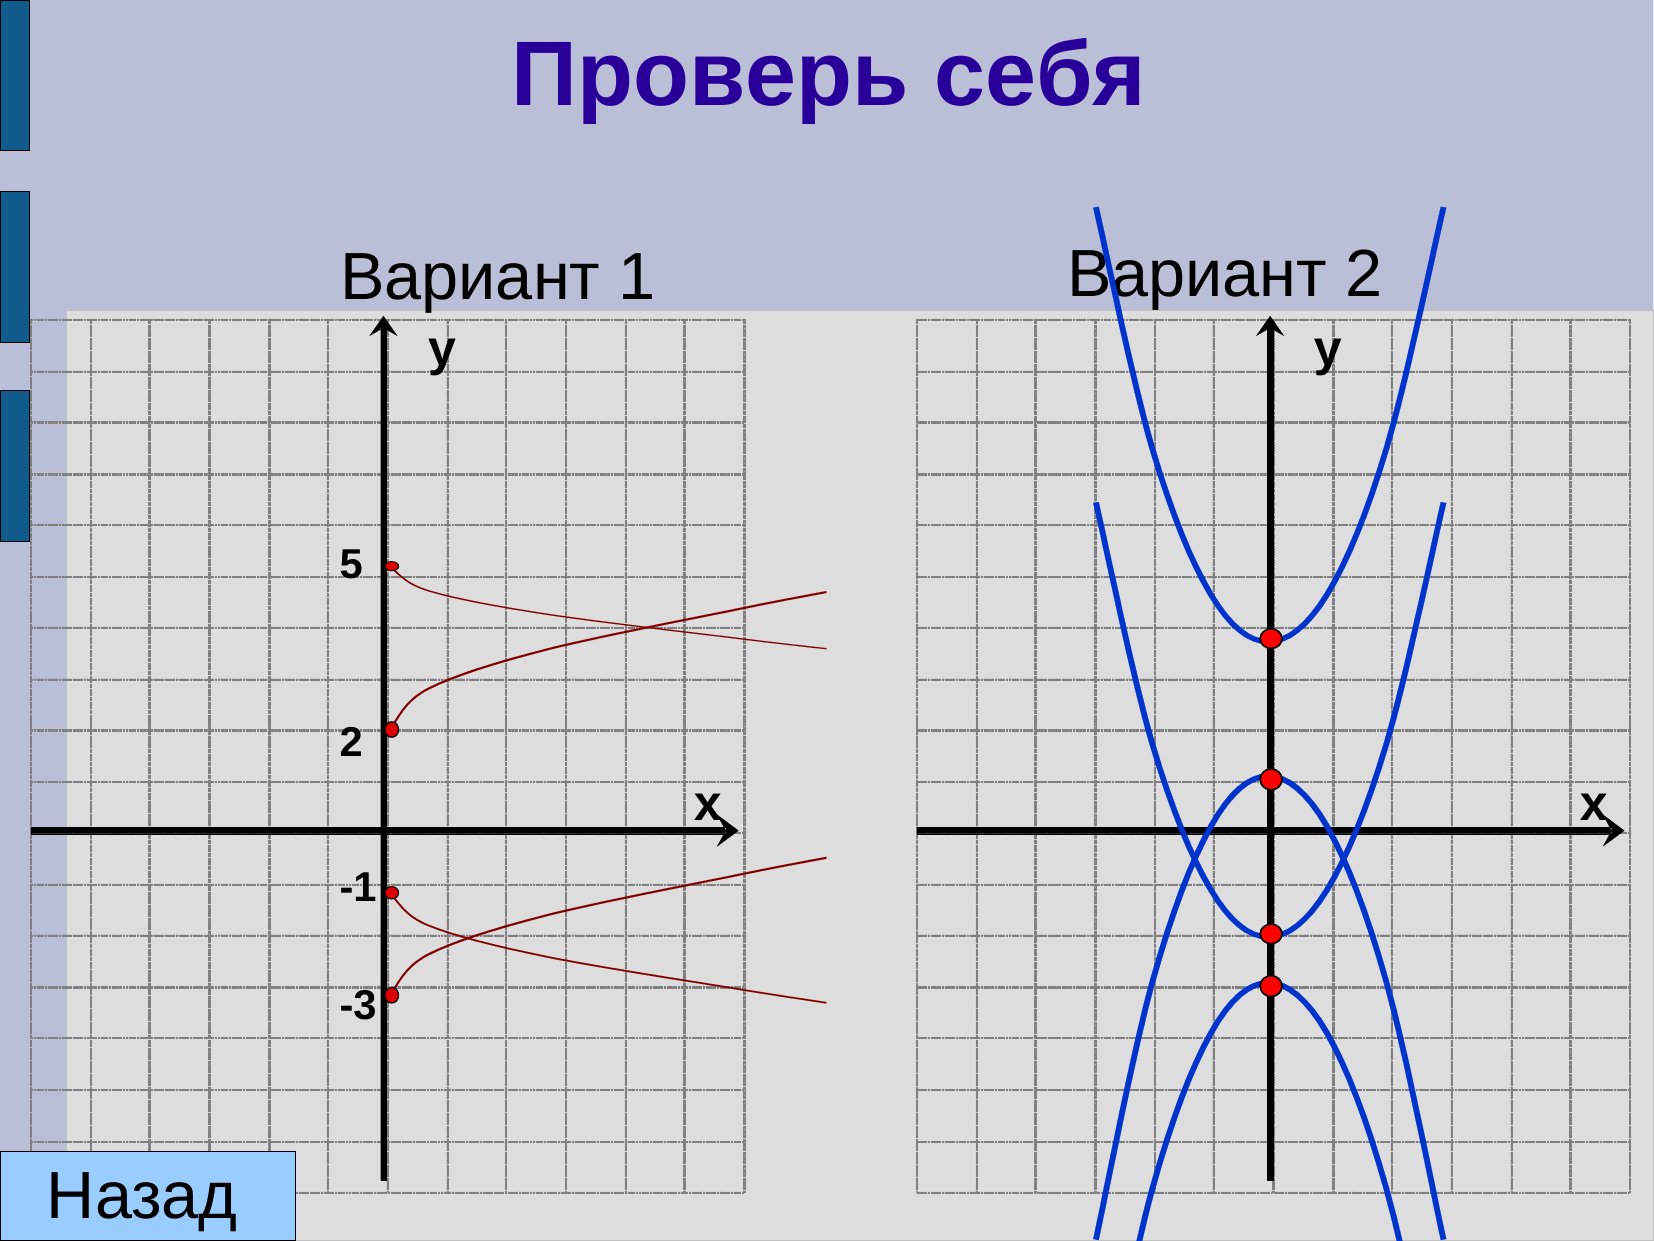

# Проверь себя
Вариант 2
Вариант 1
у
у
5
2
х
х
-1
-3
Назад